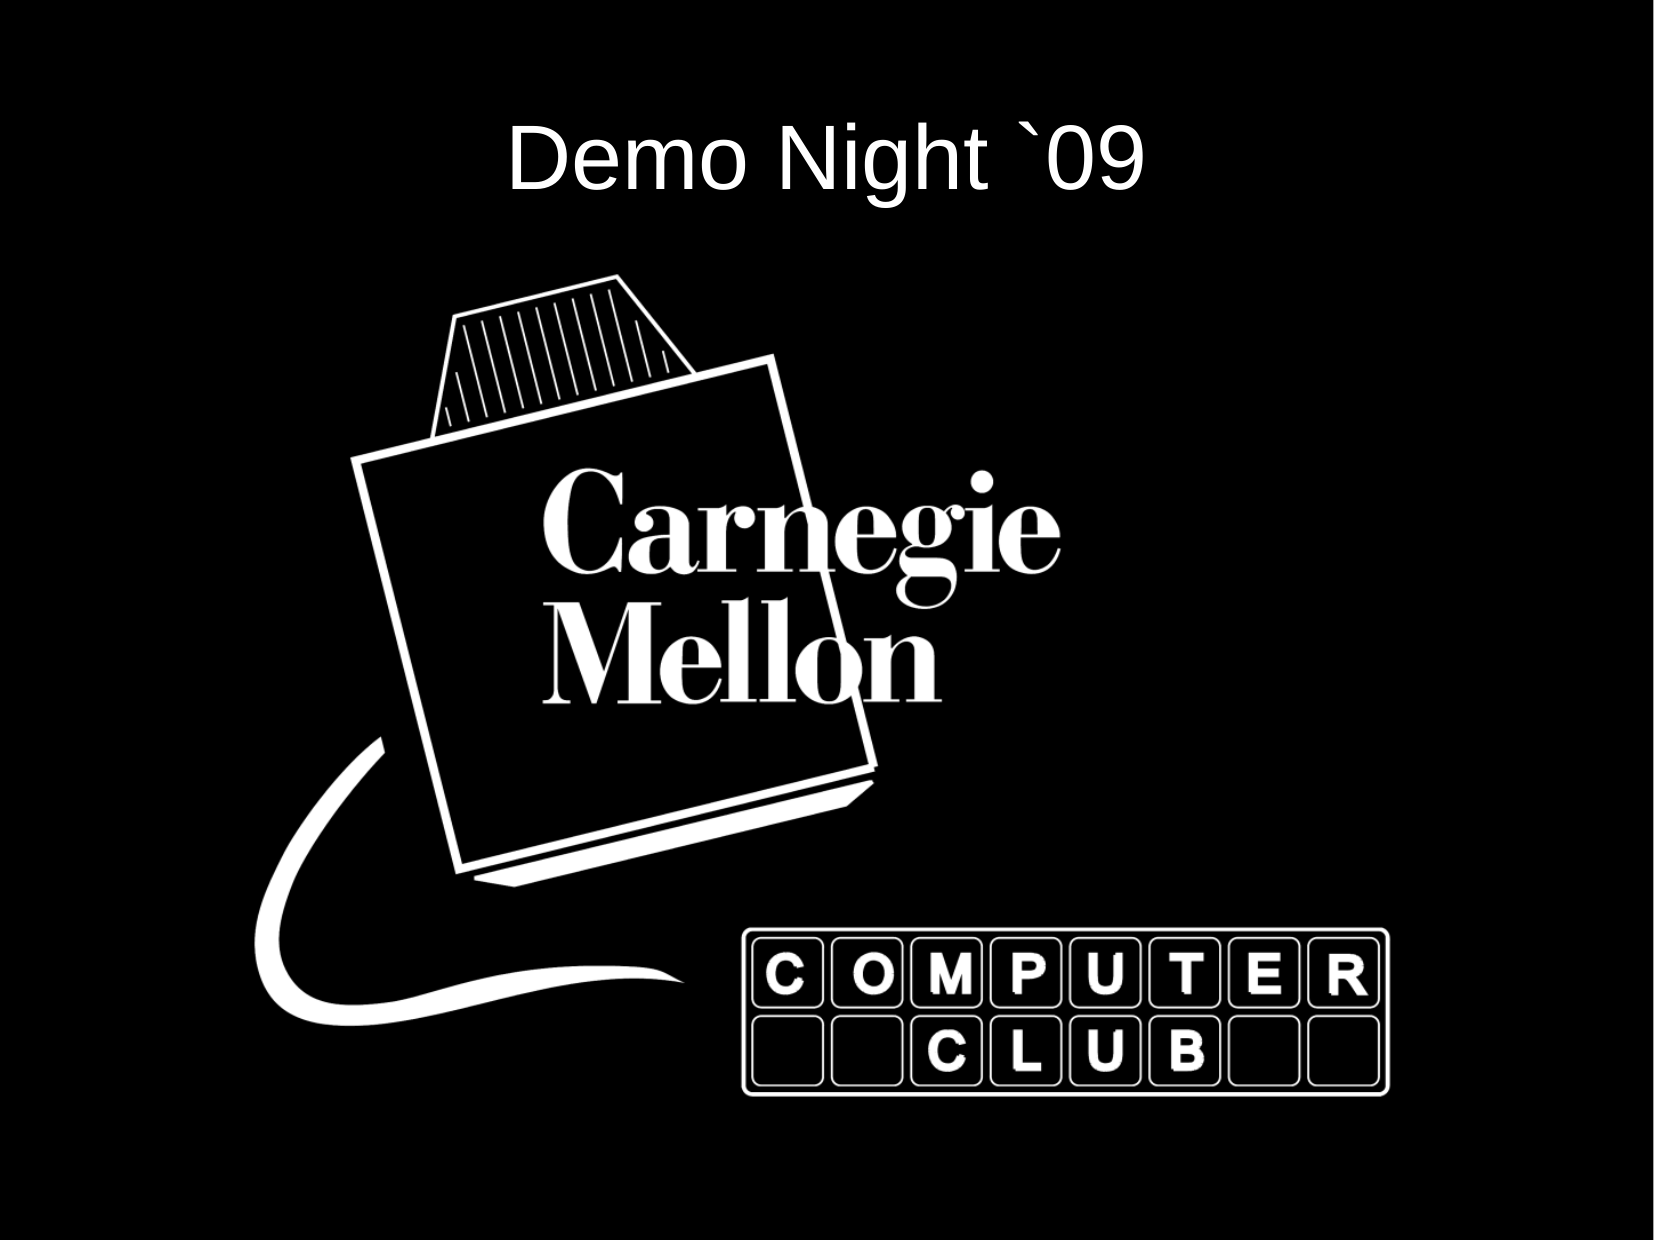

# Demo Night `09
CMU Computer Club
9/24/08